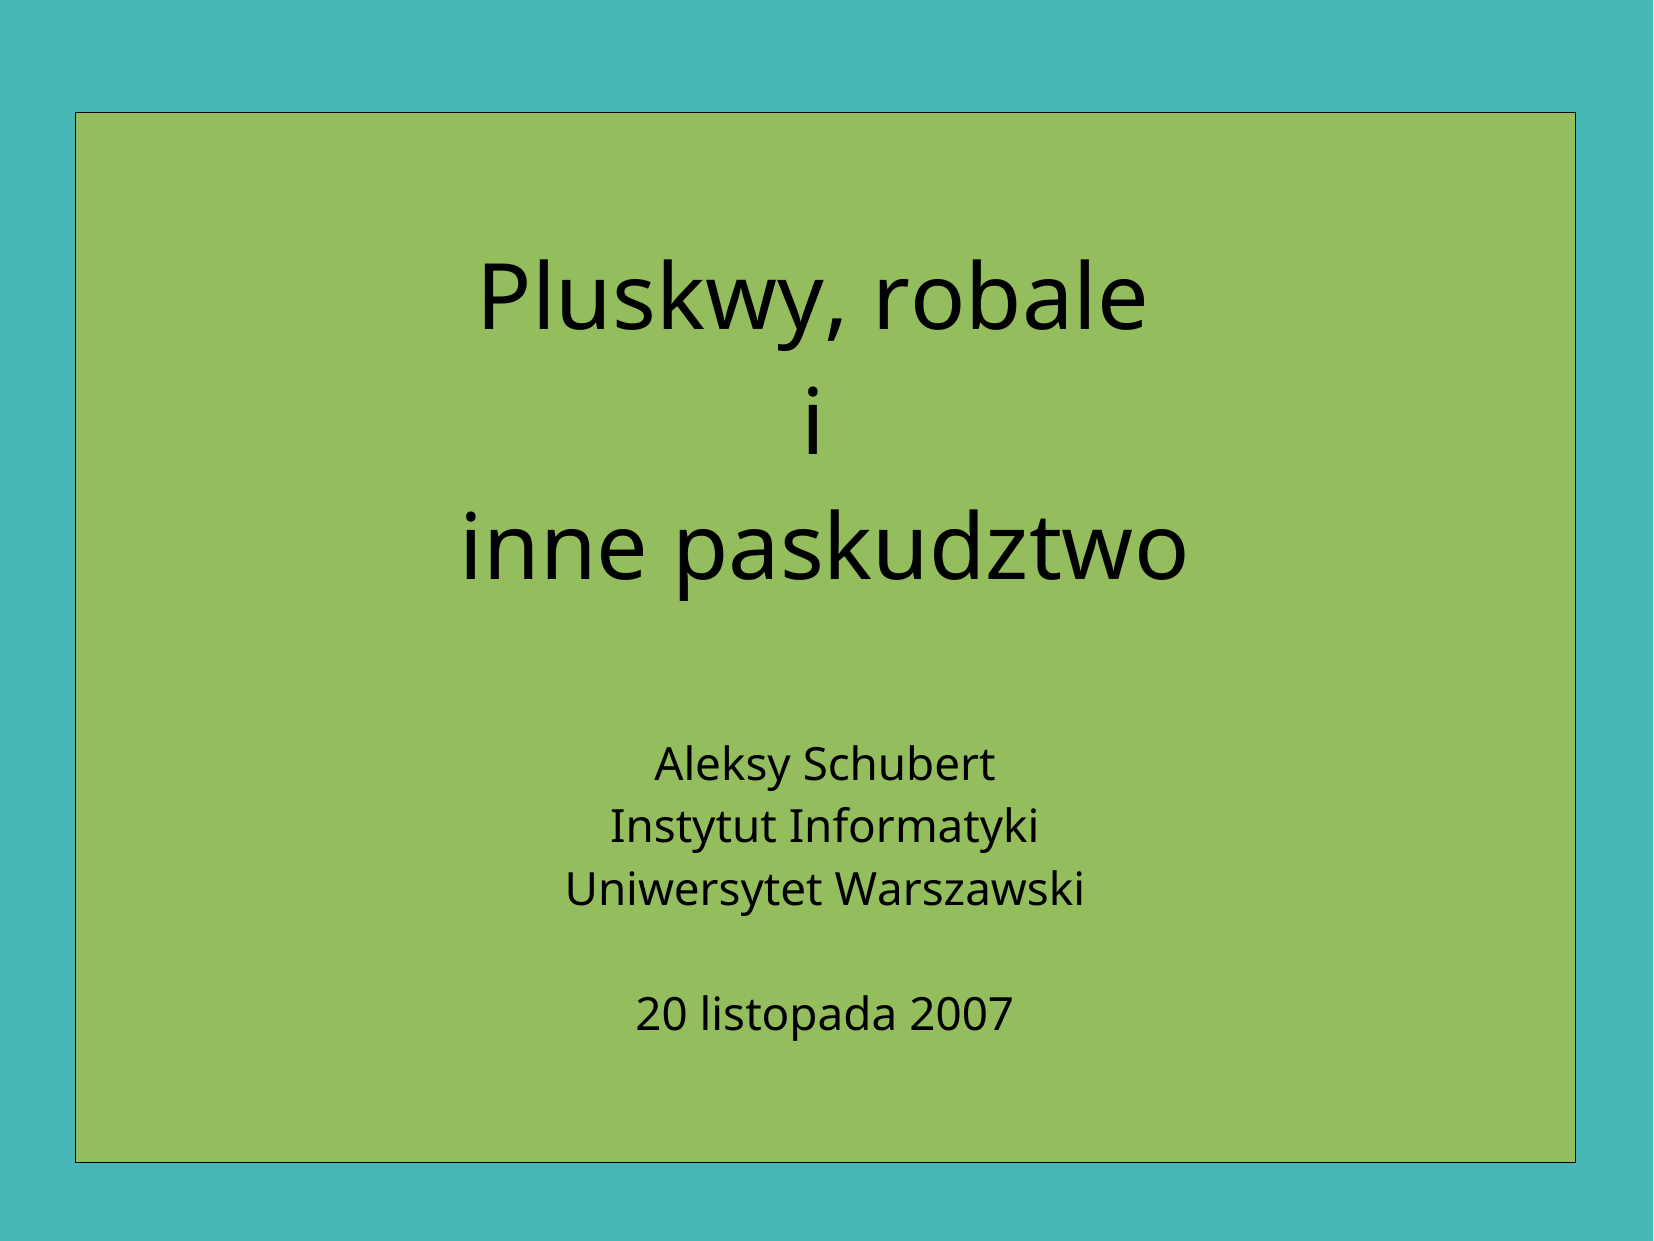

Pluskwy, robale
i
inne paskudztwo
Aleksy Schubert
Instytut Informatyki
Uniwersytet Warszawski
20 listopada 2007